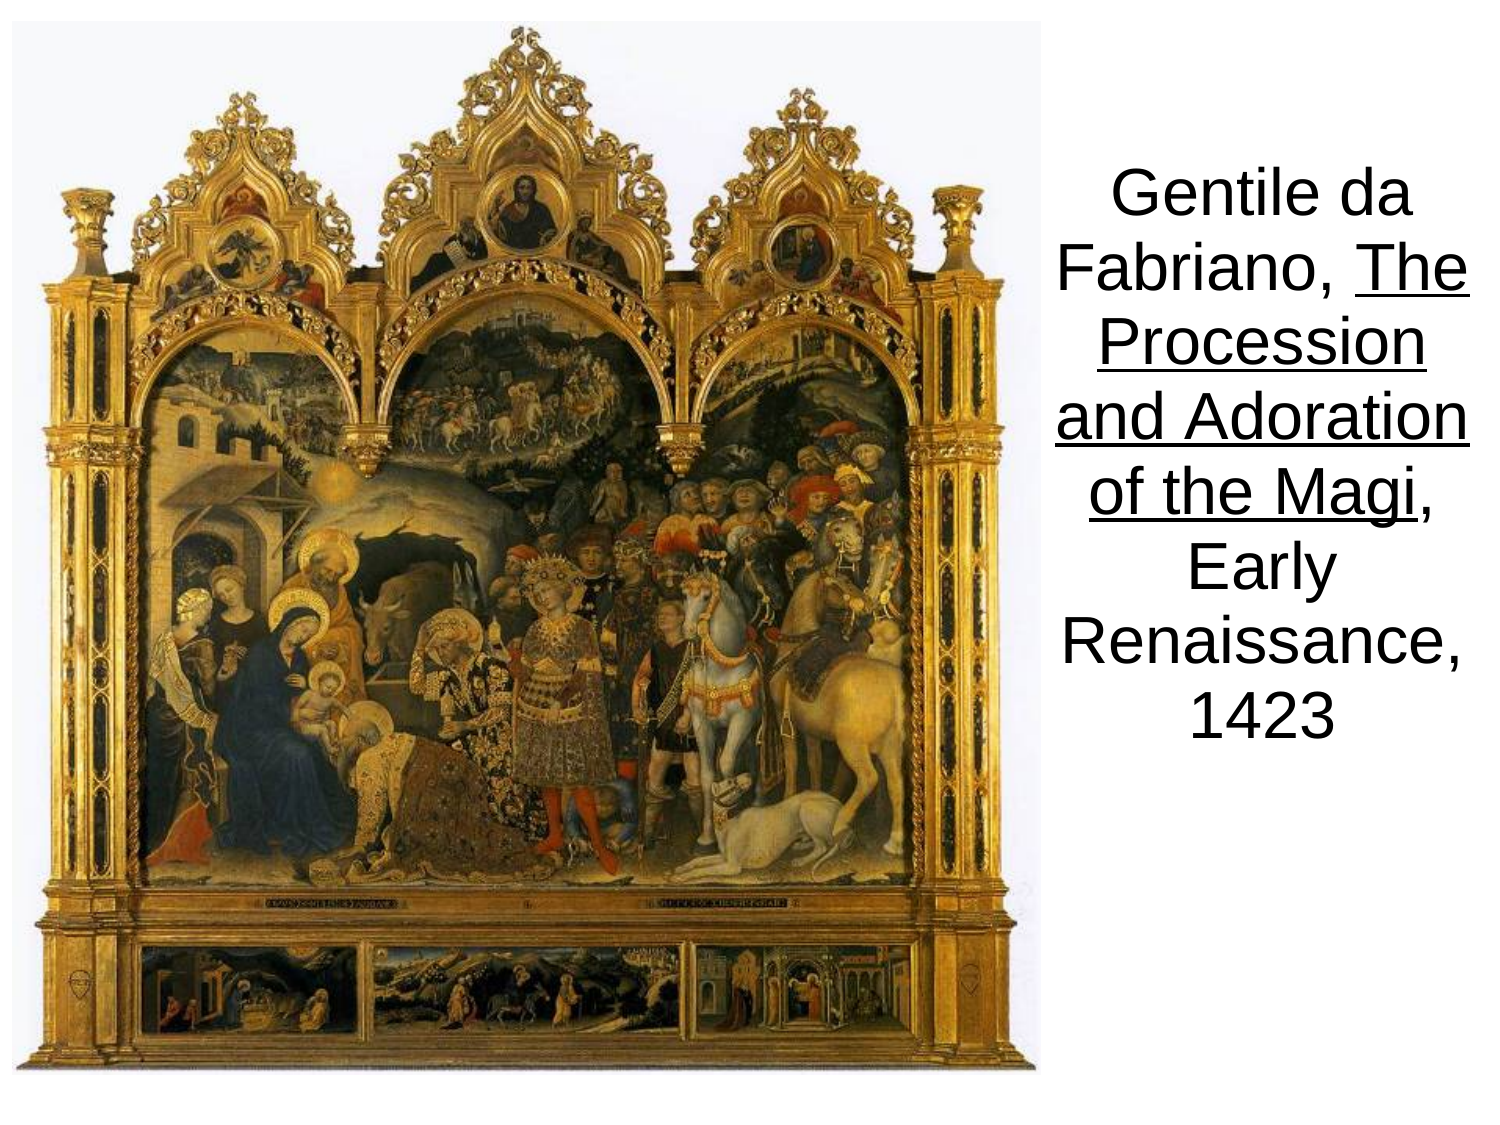

# Gentile da Fabriano, The Procession and Adoration of the Magi, Early Renaissance, 1423